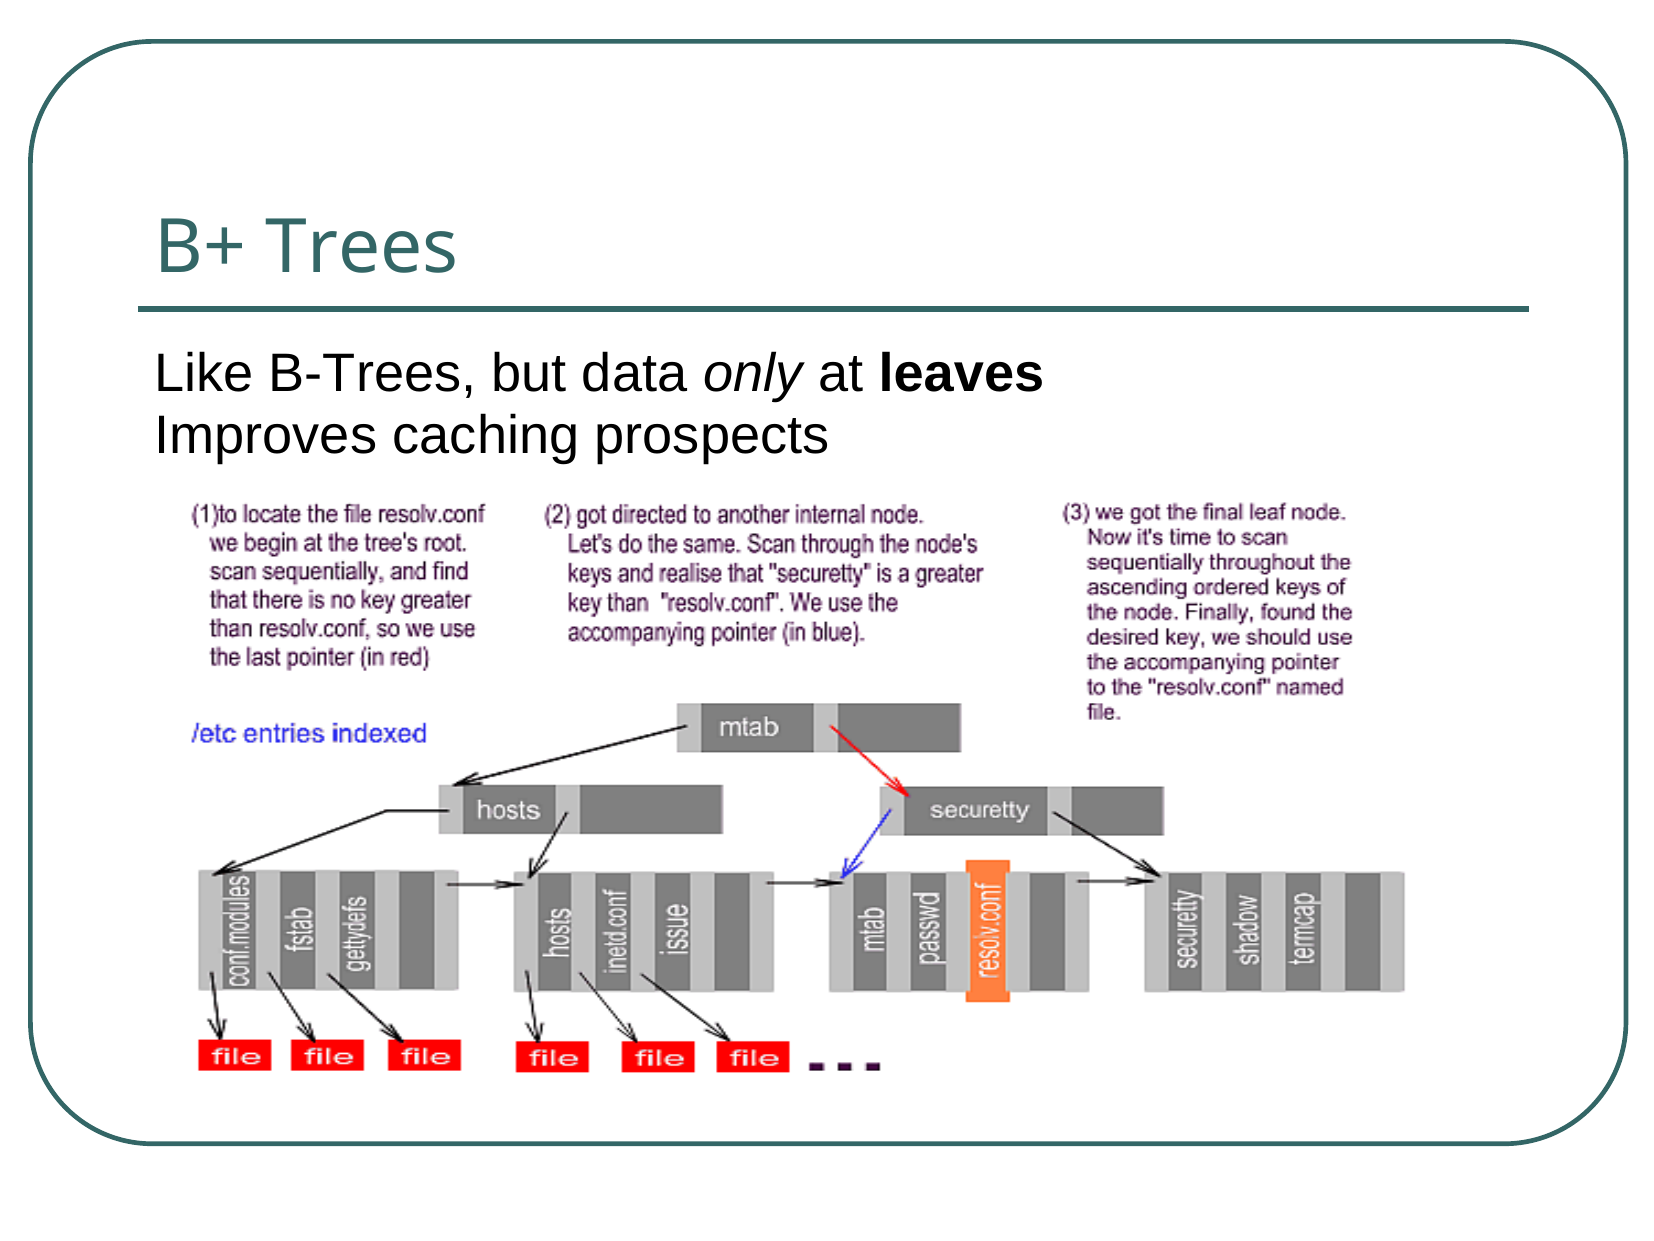

# B+ Trees
Like B-Trees, but data only at leaves
Improves caching prospects